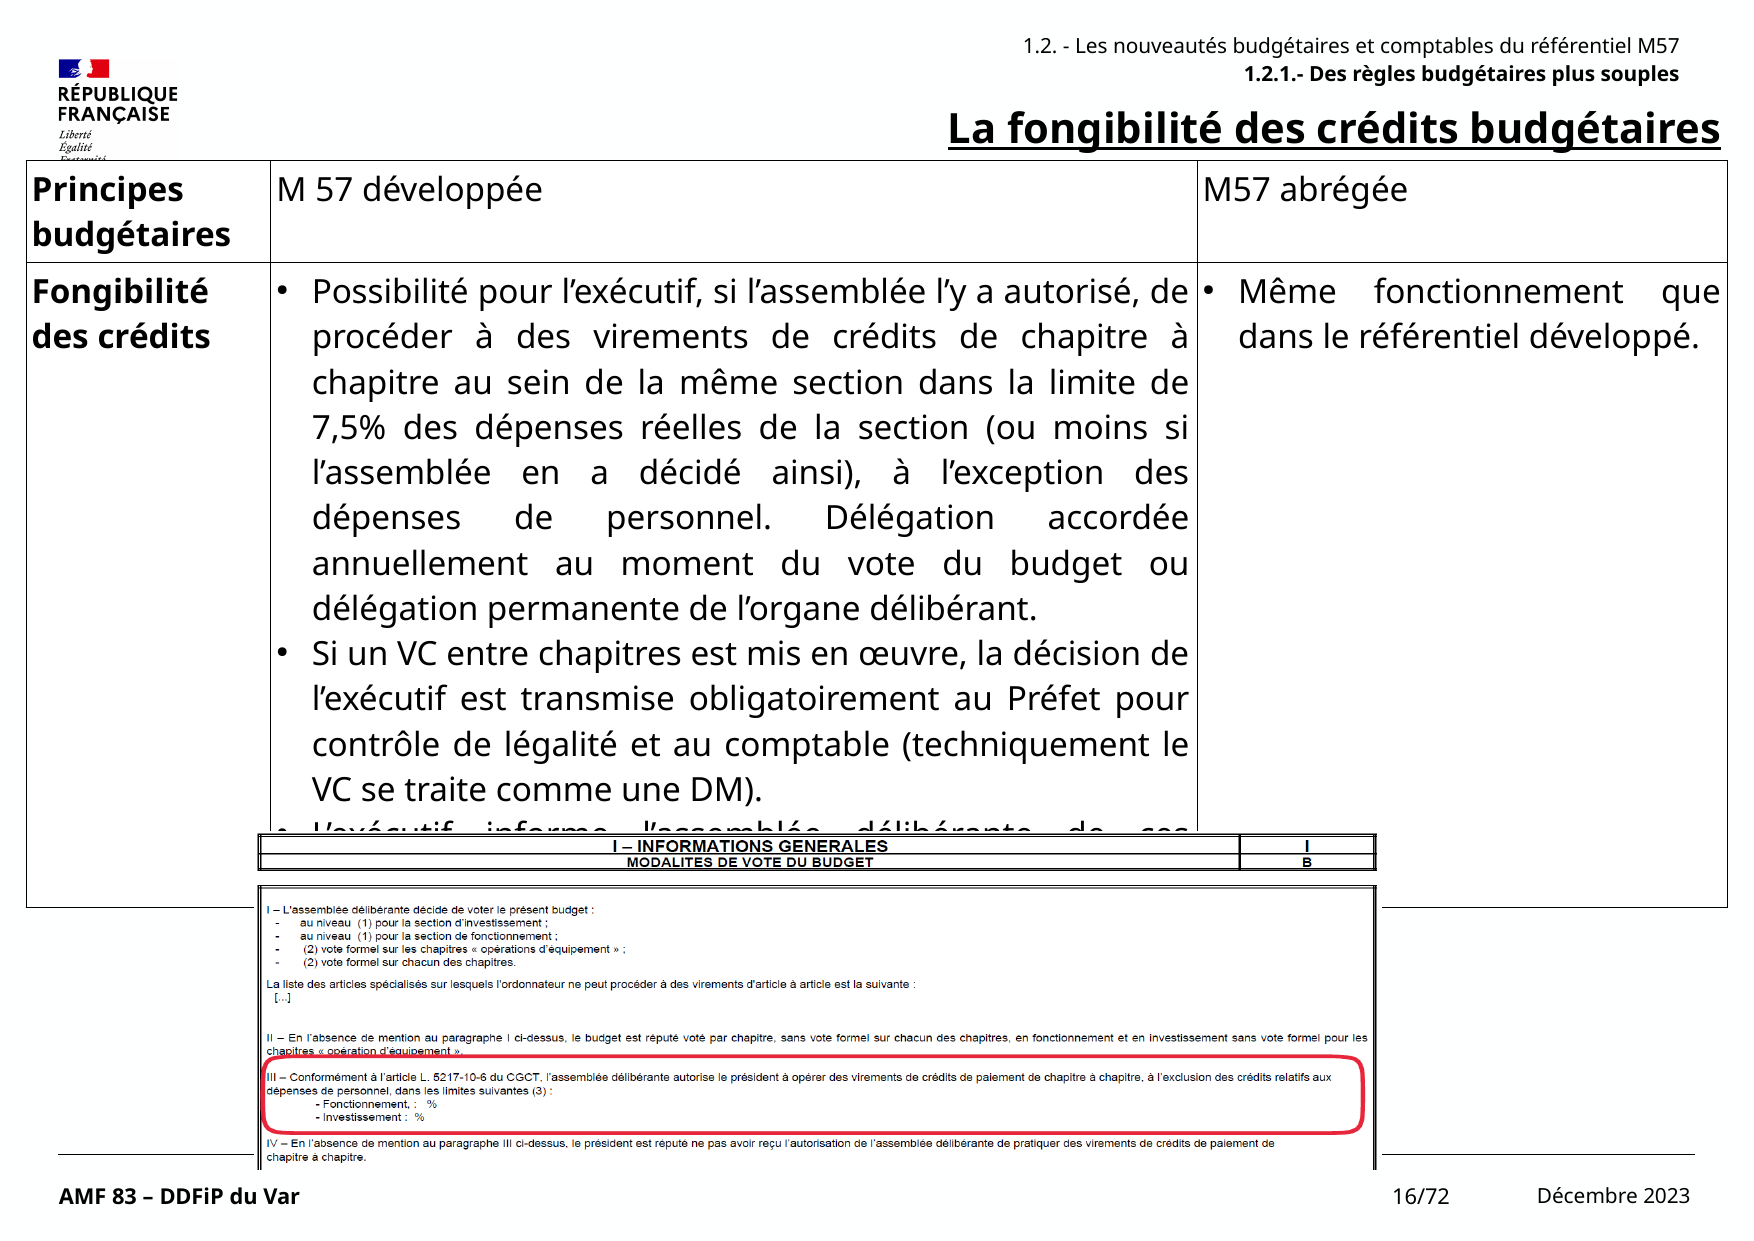

1.2. - Les nouveautés budgétaires et comptables du référentiel M57
1.2.1.- Des règles budgétaires plus souples
La fongibilité des crédits budgétaires
| Principes budgétaires | M 57 développée | M57 abrégée |
| --- | --- | --- |
| Fongibilité des crédits | Possibilité pour l’exécutif, si l’assemblée l’y a autorisé, de procéder à des virements de crédits de chapitre à chapitre au sein de la même section dans la limite de 7,5% des dépenses réelles de la section (ou moins si l’assemblée en a décidé ainsi), à l’exception des dépenses de personnel. Délégation accordée annuellement au moment du vote du budget ou délégation permanente de l’organe délibérant. Si un VC entre chapitres est mis en œuvre, la décision de l’exécutif est transmise obligatoirement au Préfet pour contrôle de légalité et au comptable (techniquement le VC se traite comme une DM). L’exécutif informe l’assemblée délibérante de ces mouvements de crédits lors de sa plus proche séance. | Même fonctionnement que dans le référentiel développé. |